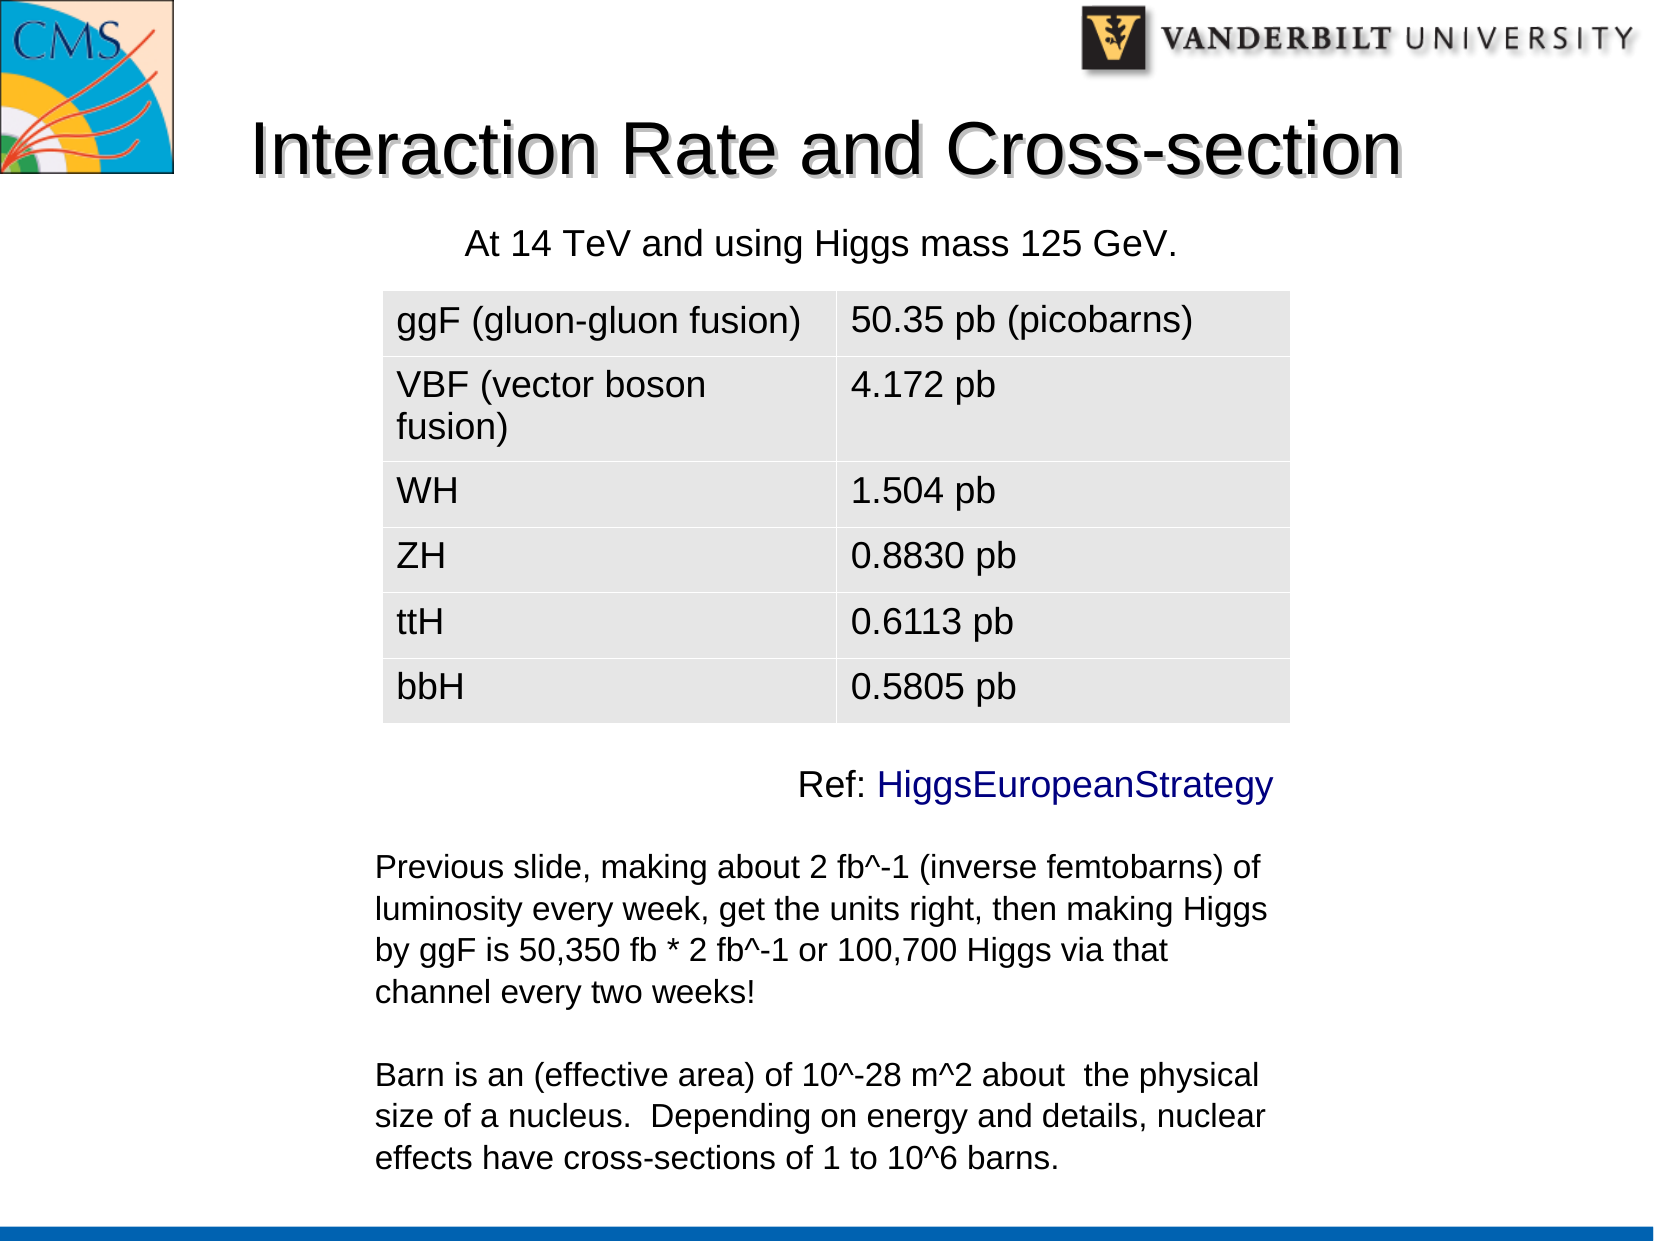

# Interaction Rate and Cross-section
At 14 TeV and using Higgs mass 125 GeV.
| ggF (gluon-gluon fusion) | 50.35 pb (picobarns) |
| --- | --- |
| VBF (vector boson fusion) | 4.172 pb |
| WH | 1.504 pb |
| ZH | 0.8830 pb |
| ttH | 0.6113 pb |
| bbH | 0.5805 pb |
Ref: HiggsEuropeanStrategy
Previous slide, making about 2 fb^-1 (inverse femtobarns) of luminosity every week, get the units right, then making Higgs by ggF is 50,350 fb * 2 fb^-1 or 100,700 Higgs via that channel every two weeks!
Barn is an (effective area) of 10^-28 m^2 about the physical size of a nucleus. Depending on energy and details, nuclear effects have cross-sections of 1 to 10^6 barns.